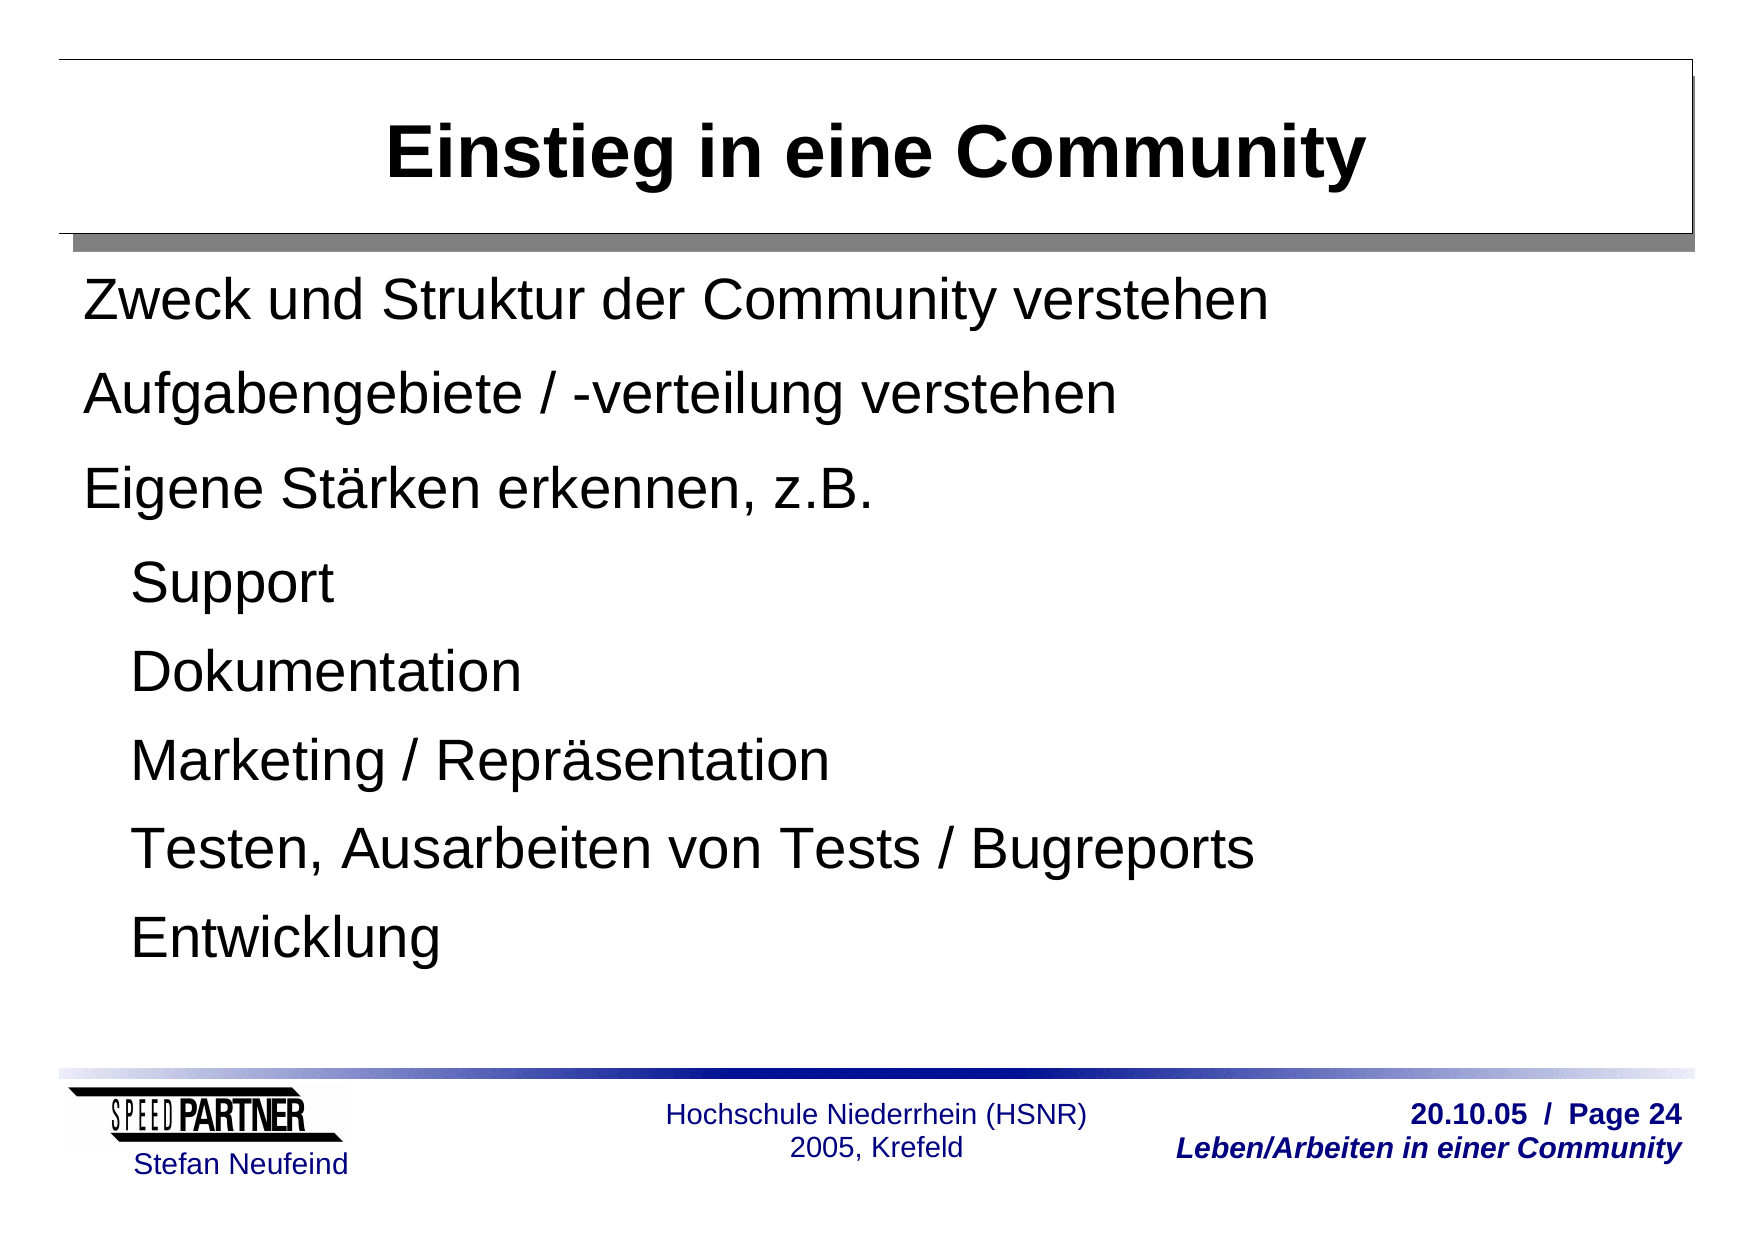

# Einstieg in eine Community
Zweck und Struktur der Community verstehen
Aufgabengebiete / -verteilung verstehen
Eigene Stärken erkennen, z.B.
Support
Dokumentation
Marketing / Repräsentation
Testen, Ausarbeiten von Tests / Bugreports
Entwicklung